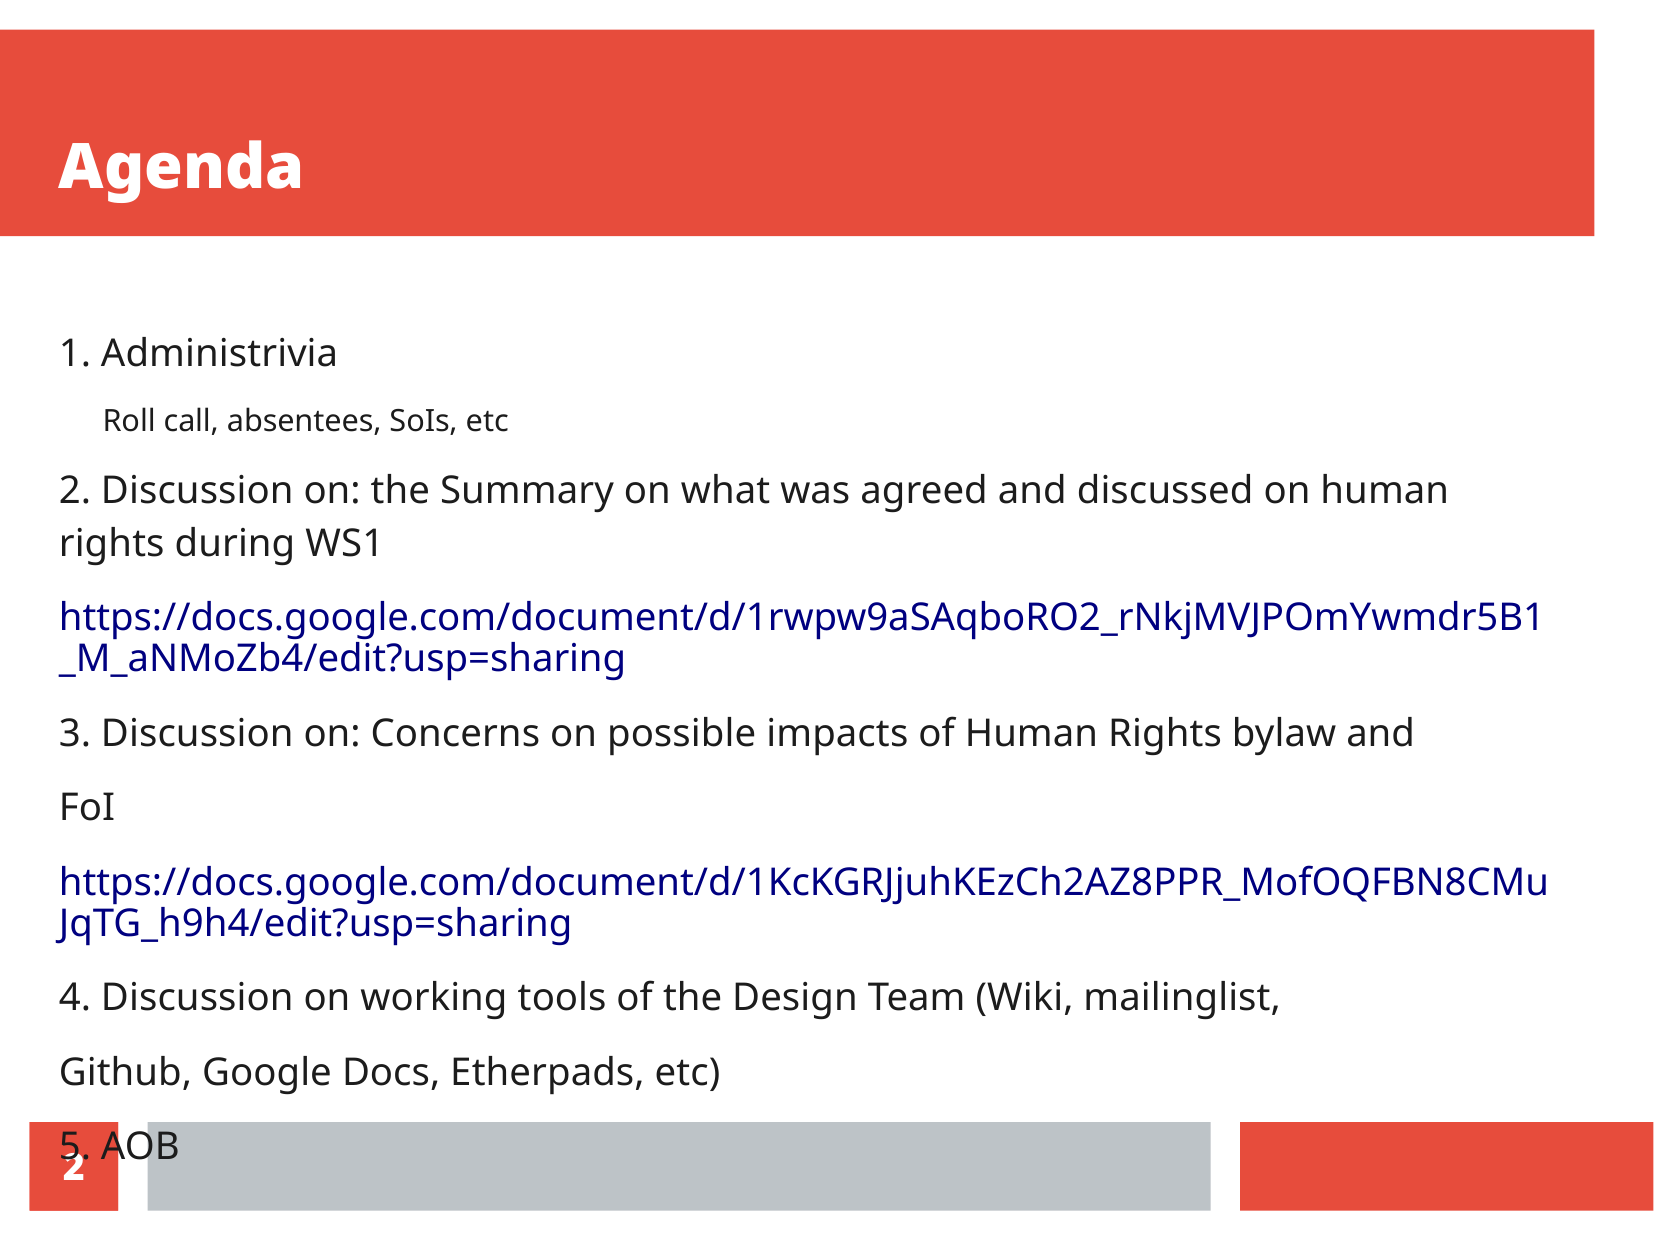

# Agenda
1. Administrivia
Roll call, absentees, SoIs, etc
2. Discussion on: the Summary on what was agreed and discussed on human rights during WS1
https://docs.google.com/document/d/1rwpw9aSAqboRO2_rNkjMVJPOmYwmdr5B1_M_aNMoZb4/edit?usp=sharing
3. Discussion on: Concerns on possible impacts of Human Rights bylaw and
FoI
https://docs.google.com/document/d/1KcKGRJjuhKEzCh2AZ8PPR_MofOQFBN8CMuJqTG_h9h4/edit?usp=sharing
4. Discussion on working tools of the Design Team (Wiki, mailinglist,
Github, Google Docs, Etherpads, etc)
5. AOB
2